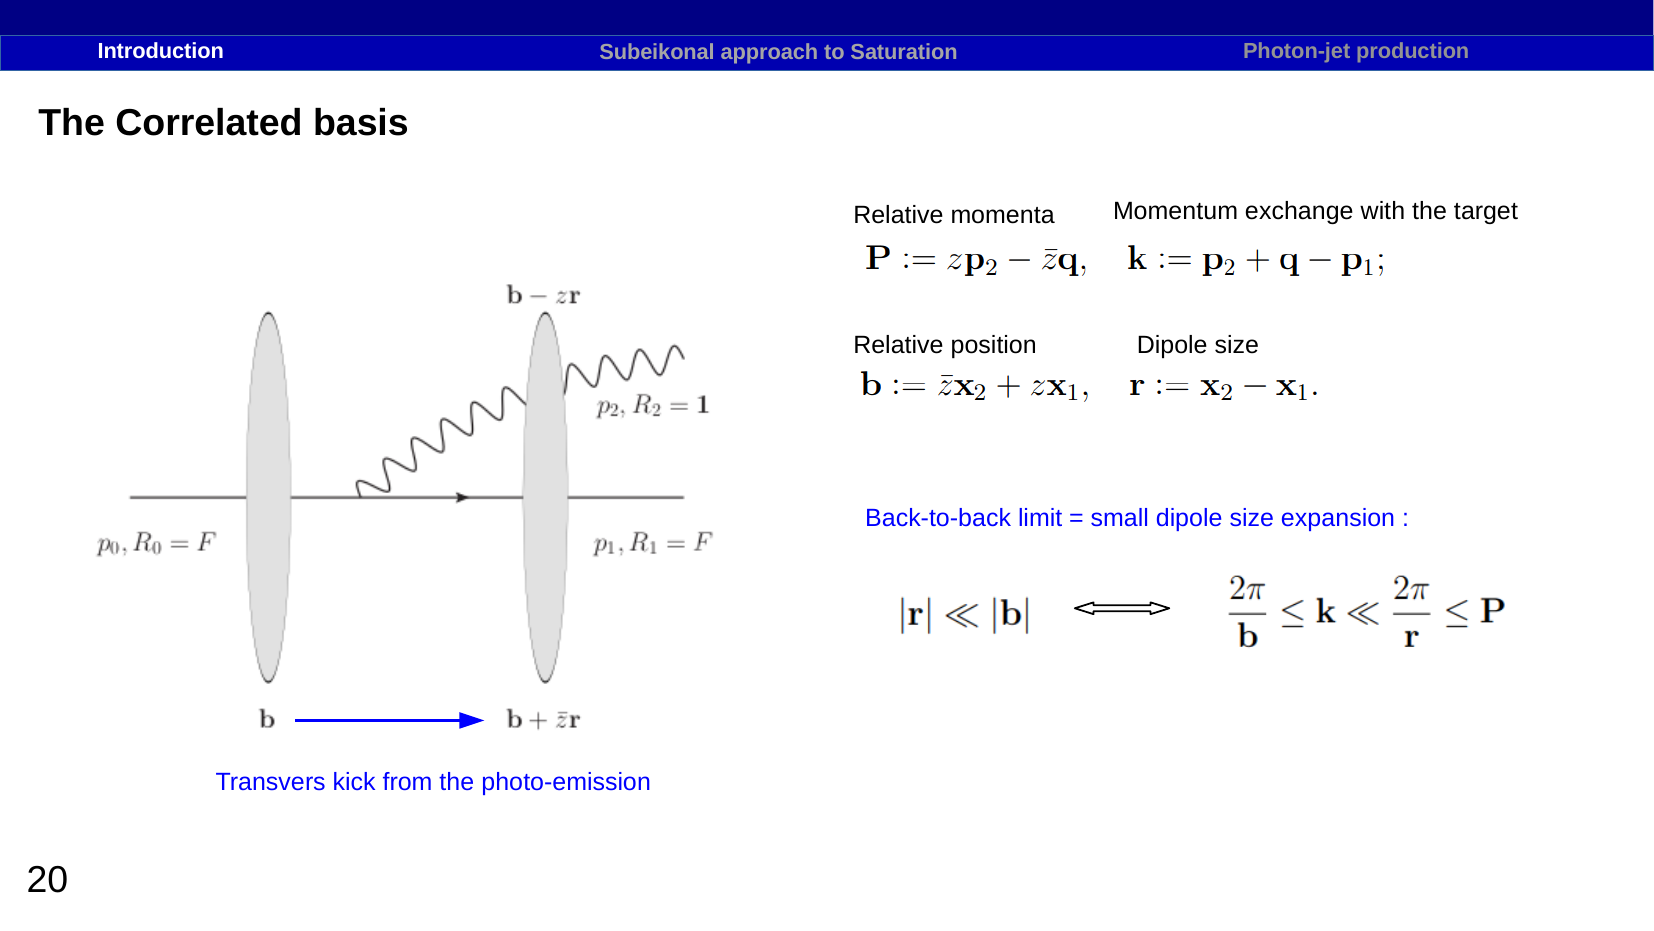

Introduction
Photon-jet production
Subeikonal approach to Saturation
The Correlated basis
Momentum exchange with the target
Relative momenta
Relative position
Dipole size
Back-to-back limit = small dipole size expansion :
Transvers kick from the photo-emission